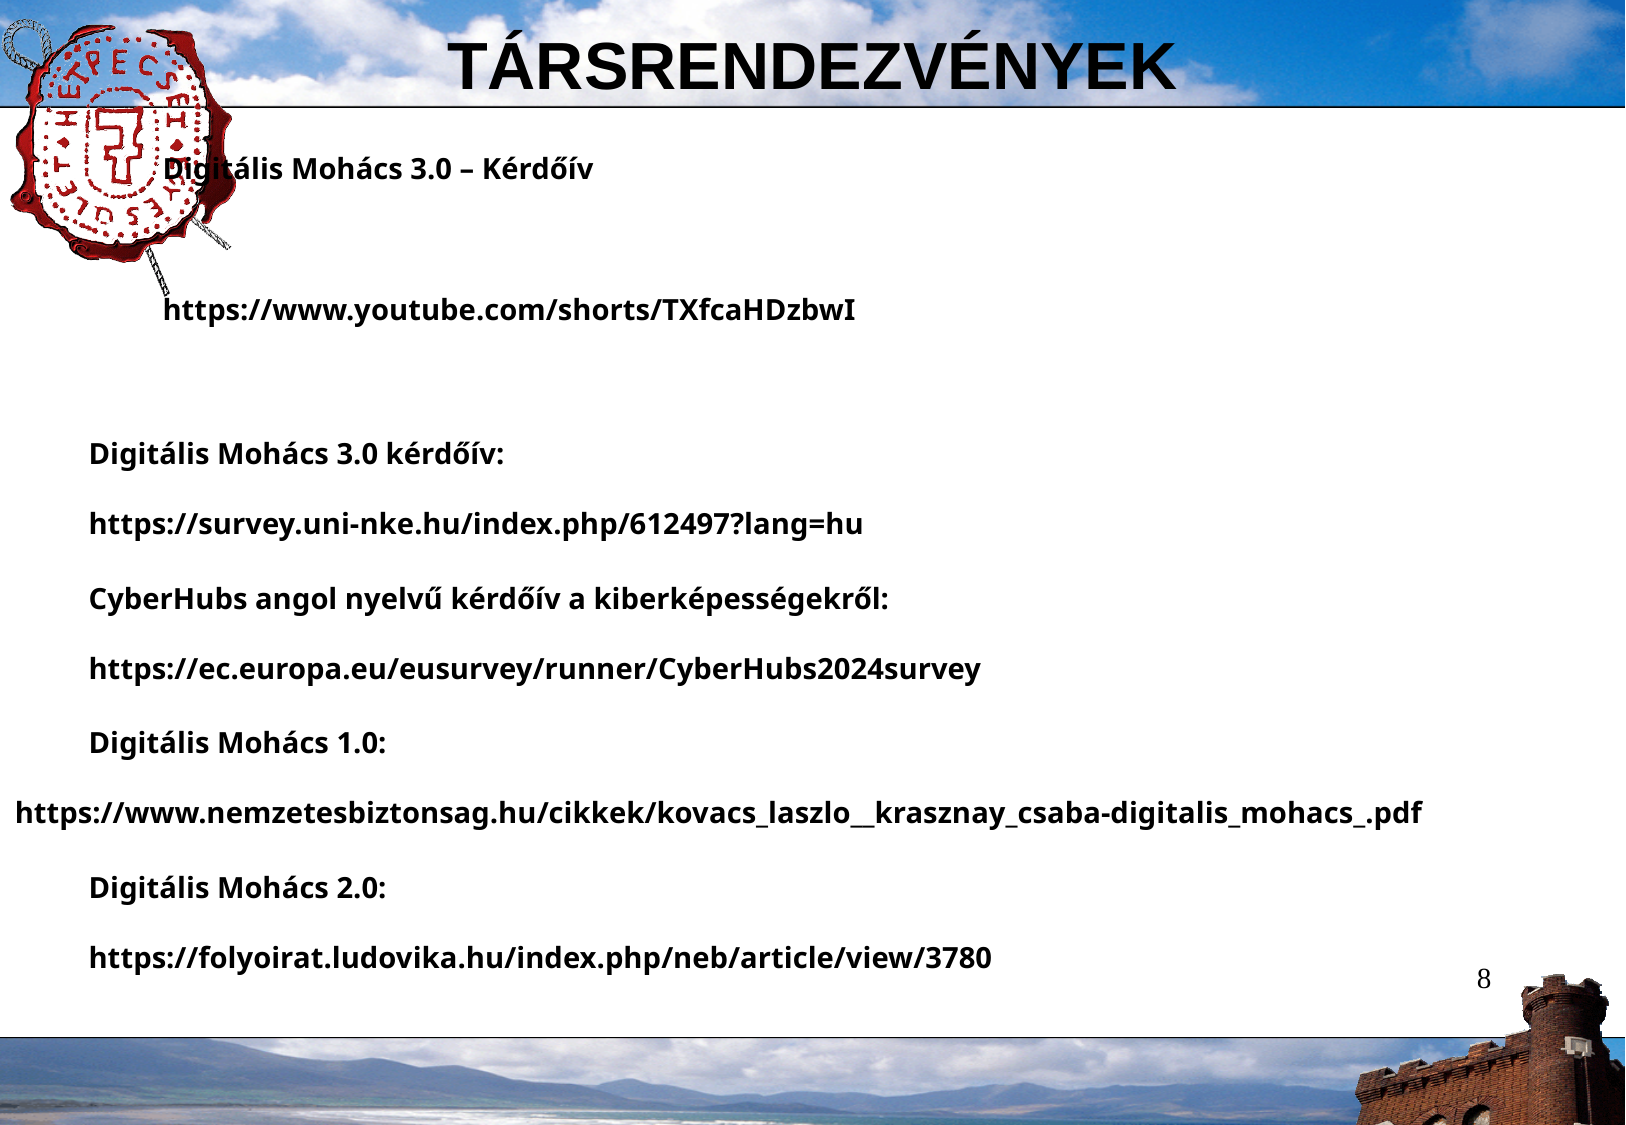

TÁRSRENDEZVÉNYEK
		Digitális Mohács 3.0 – Kérdőív
		https://www.youtube.com/shorts/TXfcaHDzbwI
	Digitális Mohács 3.0 kérdőív:
	https://survey.uni-nke.hu/index.php/612497?lang=hu
	CyberHubs angol nyelvű kérdőív a kiberképességekről:
	https://ec.europa.eu/eusurvey/runner/CyberHubs2024survey
	Digitális Mohács 1.0:
				https://www.nemzetesbiztonsag.hu/cikkek/kovacs_laszlo__krasznay_csaba-digitalis_mohacs_.pdf
	Digitális Mohács 2.0:
	https://folyoirat.ludovika.hu/index.php/neb/article/view/3780